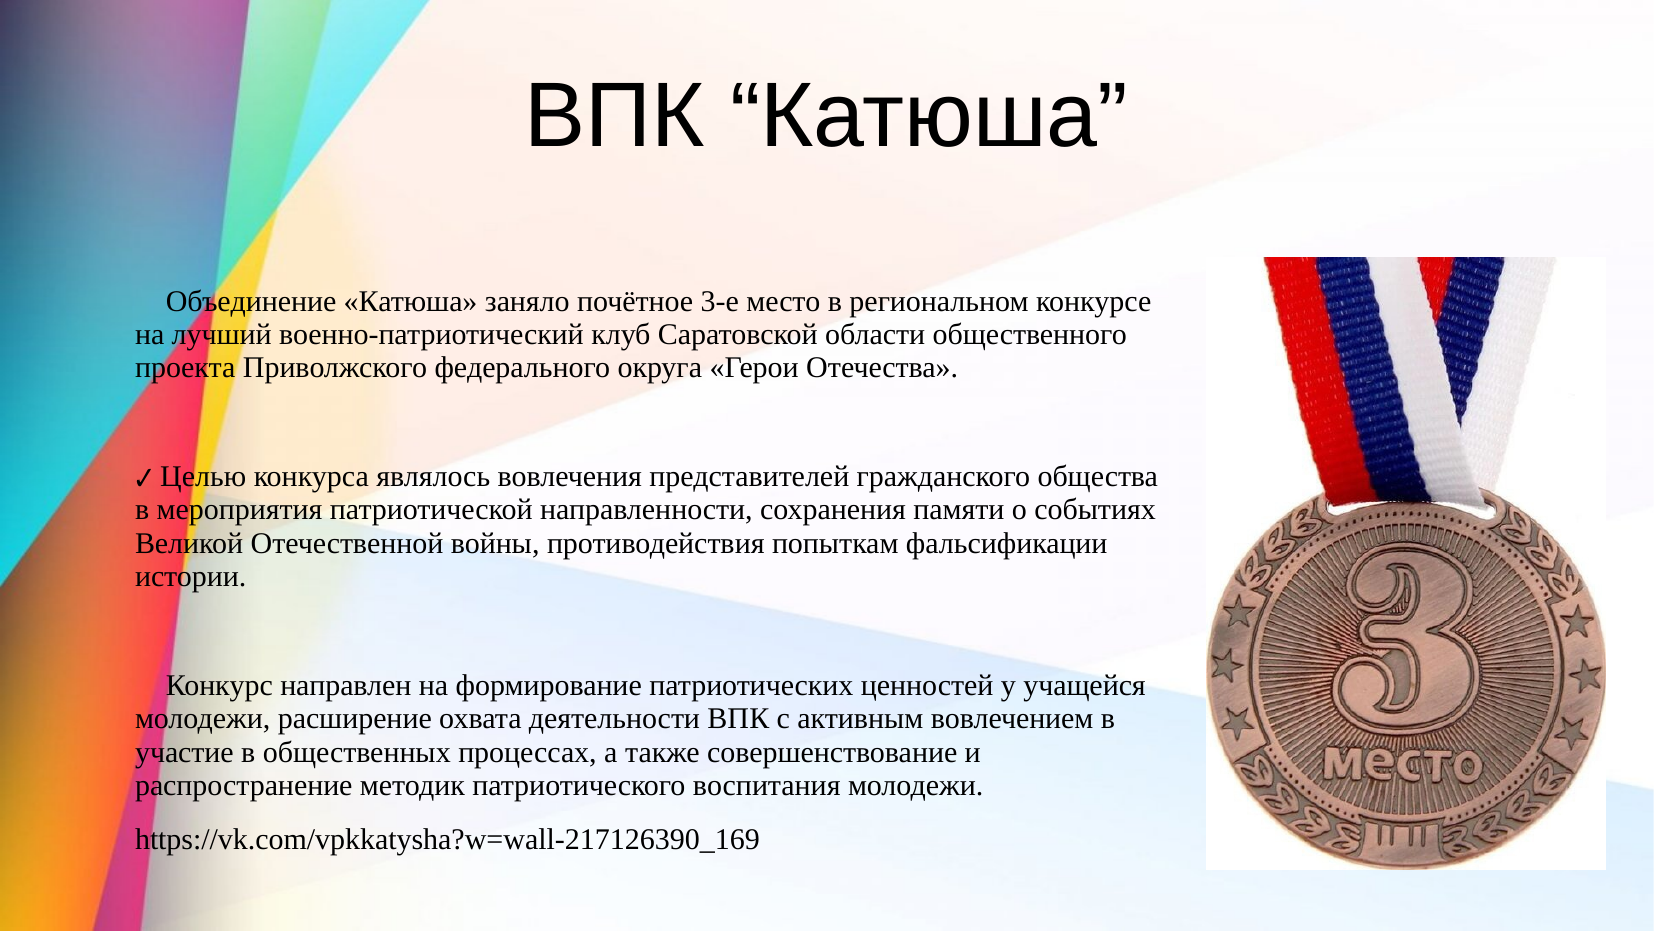

# ВПК “Катюша”
🥉 Объединение «Катюша» заняло почётное 3-е место в региональном конкурсе на лучший военно-патриотический клуб Саратовской области общественного проекта Приволжского федерального округа «Герои Отечества».
✔ Целью конкурса являлось вовлечения представителей гражданского общества в мероприятия патриотической направленности, сохранения памяти о событиях Великой Отечественной войны, противодействия попыткам фальсификации истории.
🎯 Конкурс направлен на формирование патриотических ценностей у учащейся молодежи, расширение охвата деятельности ВПК с активным вовлечением в участие в общественных процессах, а также совершенствование и распространение методик патриотического воспитания молодежи.
https://vk.com/vpkkatysha?w=wall-217126390_169